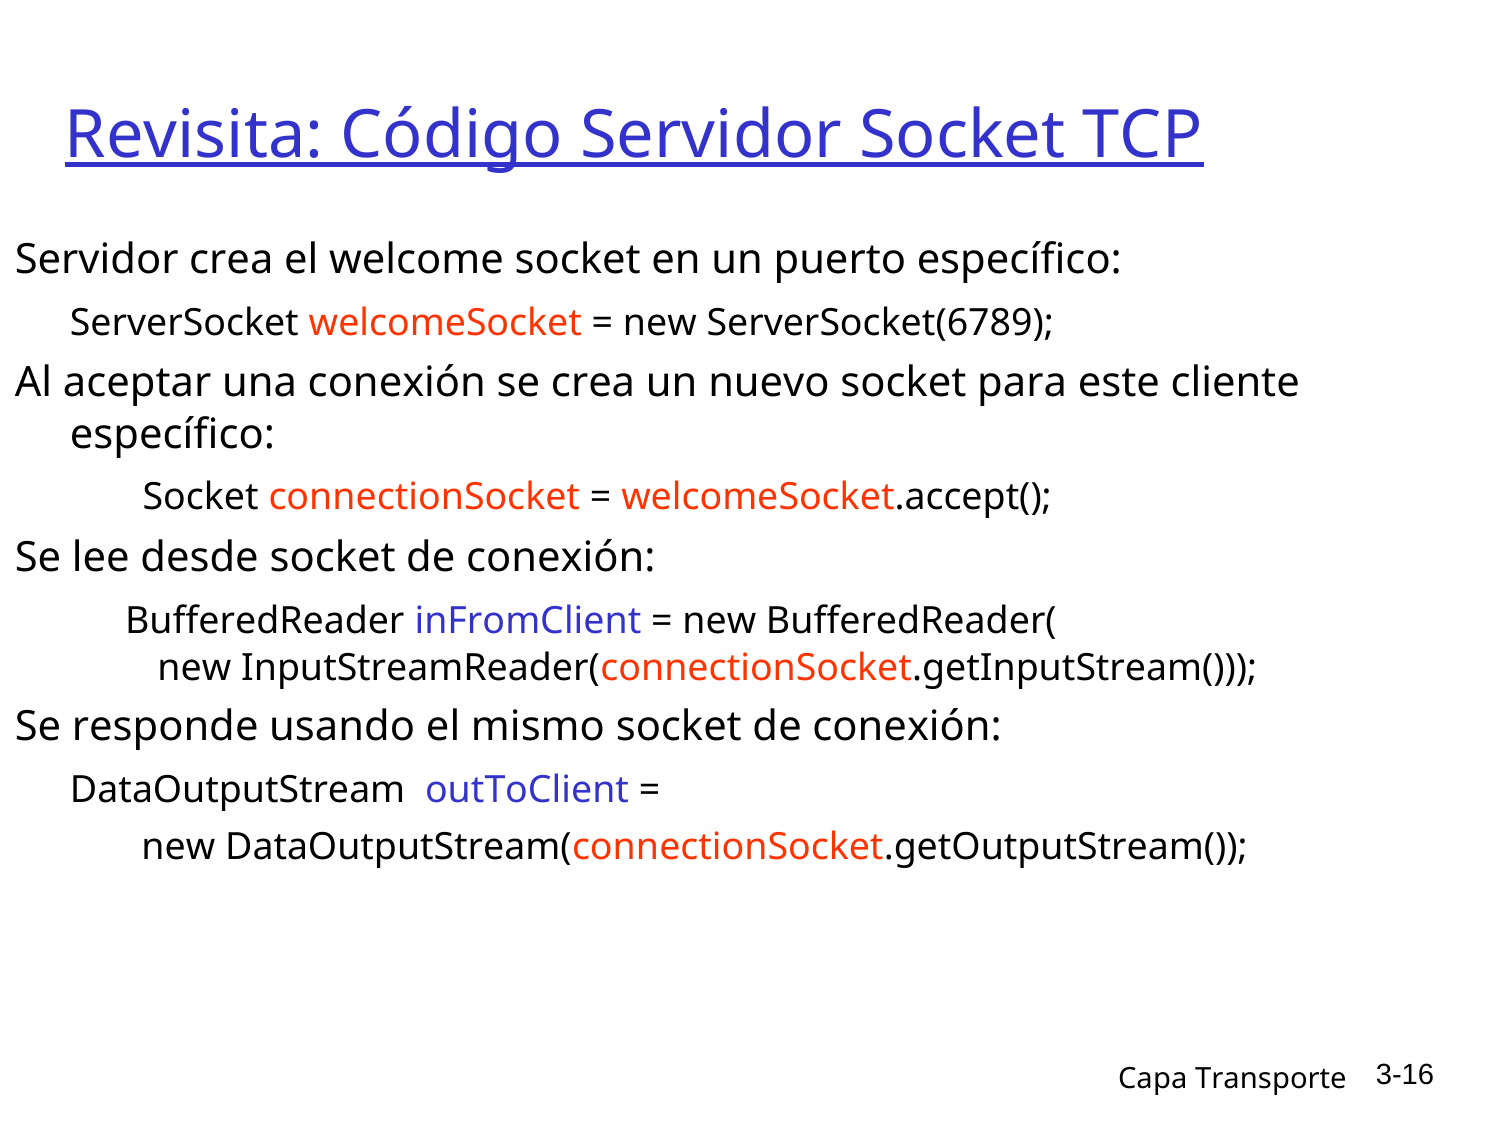

# Revisita: Código Servidor Socket TCP
Servidor crea el welcome socket en un puerto específico:
	ServerSocket welcomeSocket = new ServerSocket(6789);
Al aceptar una conexión se crea un nuevo socket para este cliente específico:
 Socket connectionSocket = welcomeSocket.accept();
Se lee desde socket de conexión:
 BufferedReader inFromClient = new BufferedReader(
 new InputStreamReader(connectionSocket.getInputStream()));
Se responde usando el mismo socket de conexión:
	DataOutputStream outToClient =
 new DataOutputStream(connectionSocket.getOutputStream());
16